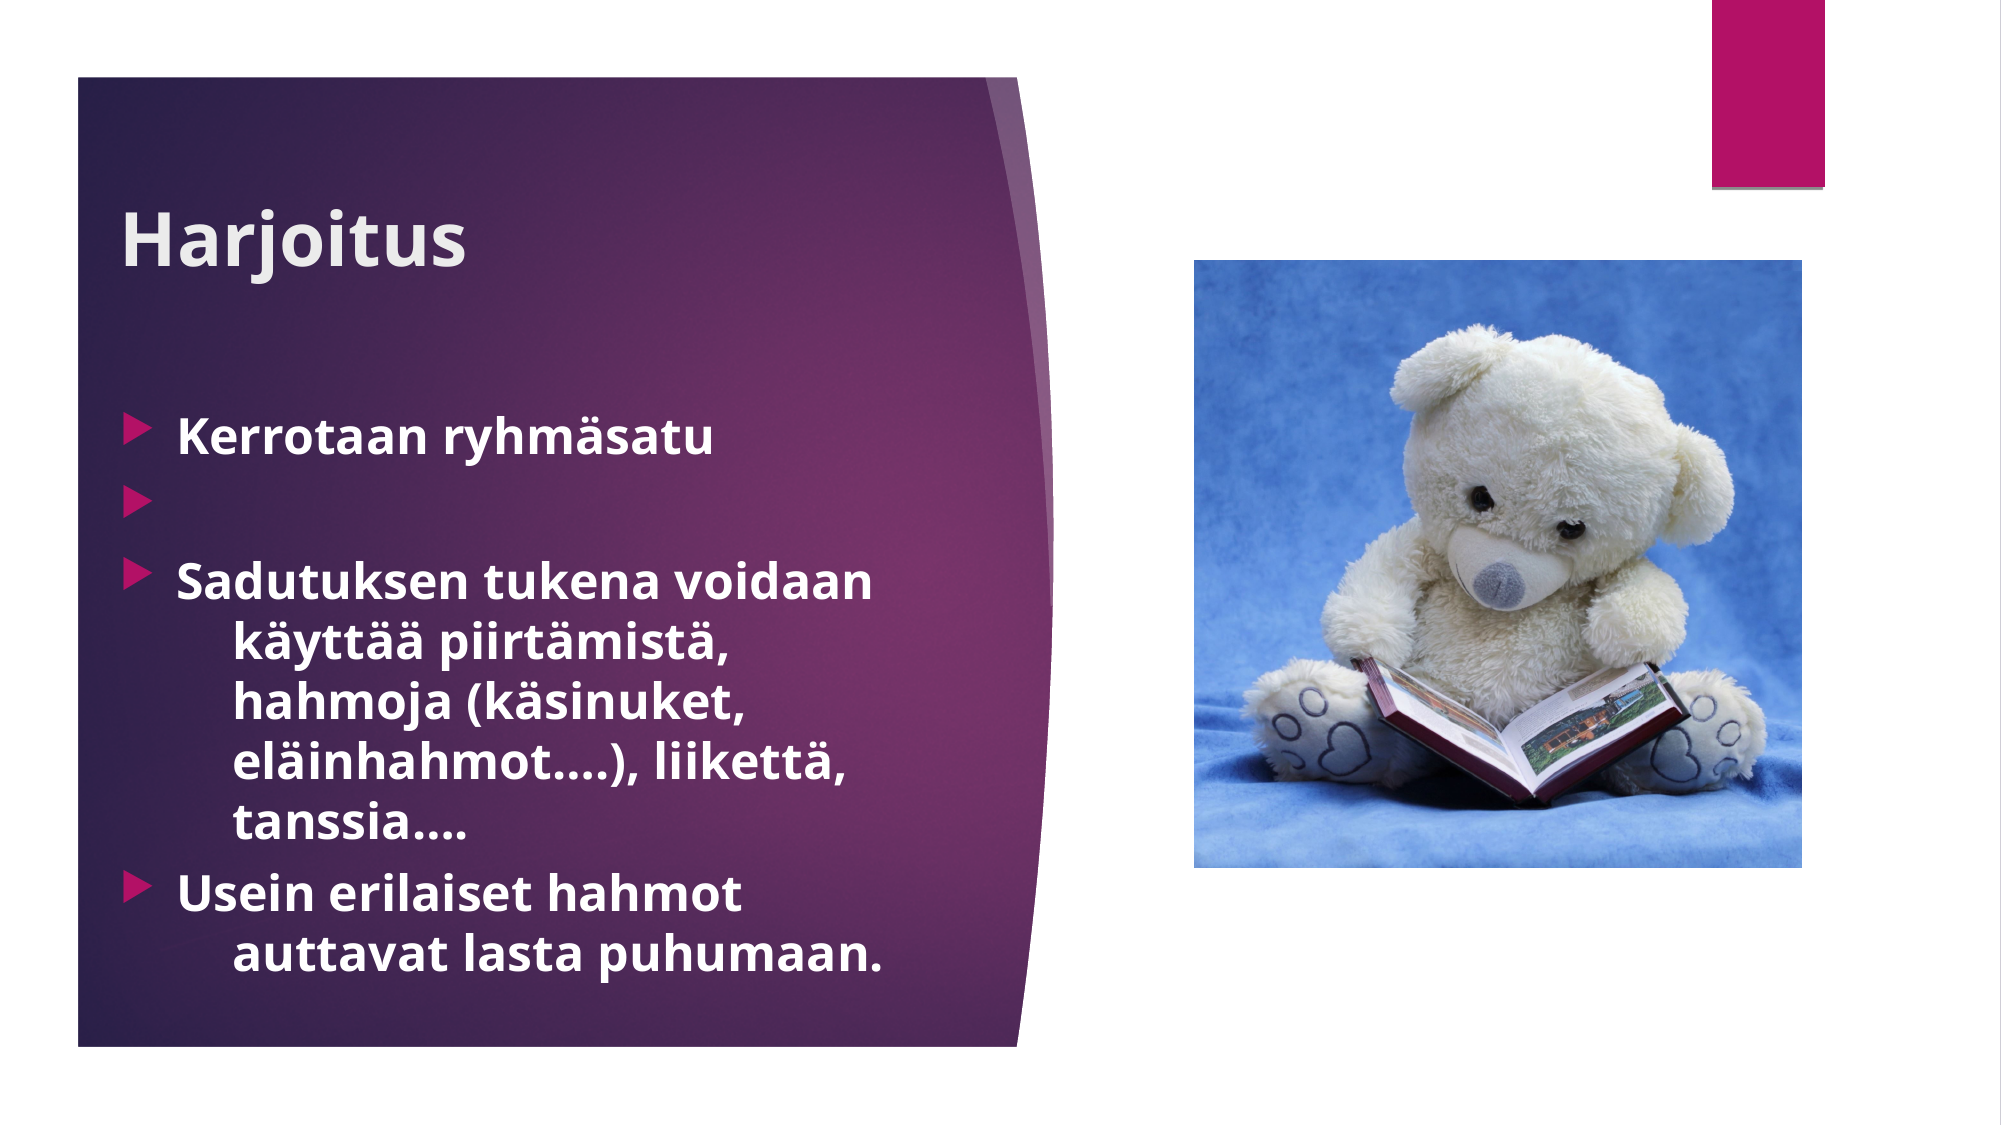

# Harjoitus
Kerrotaan ryhmäsatu
Sadutuksen tukena voidaan käyttää piirtämistä, hahmoja (käsinuket, eläinhahmot….), liikettä, tanssia….
Usein erilaiset hahmot auttavat lasta puhumaan.